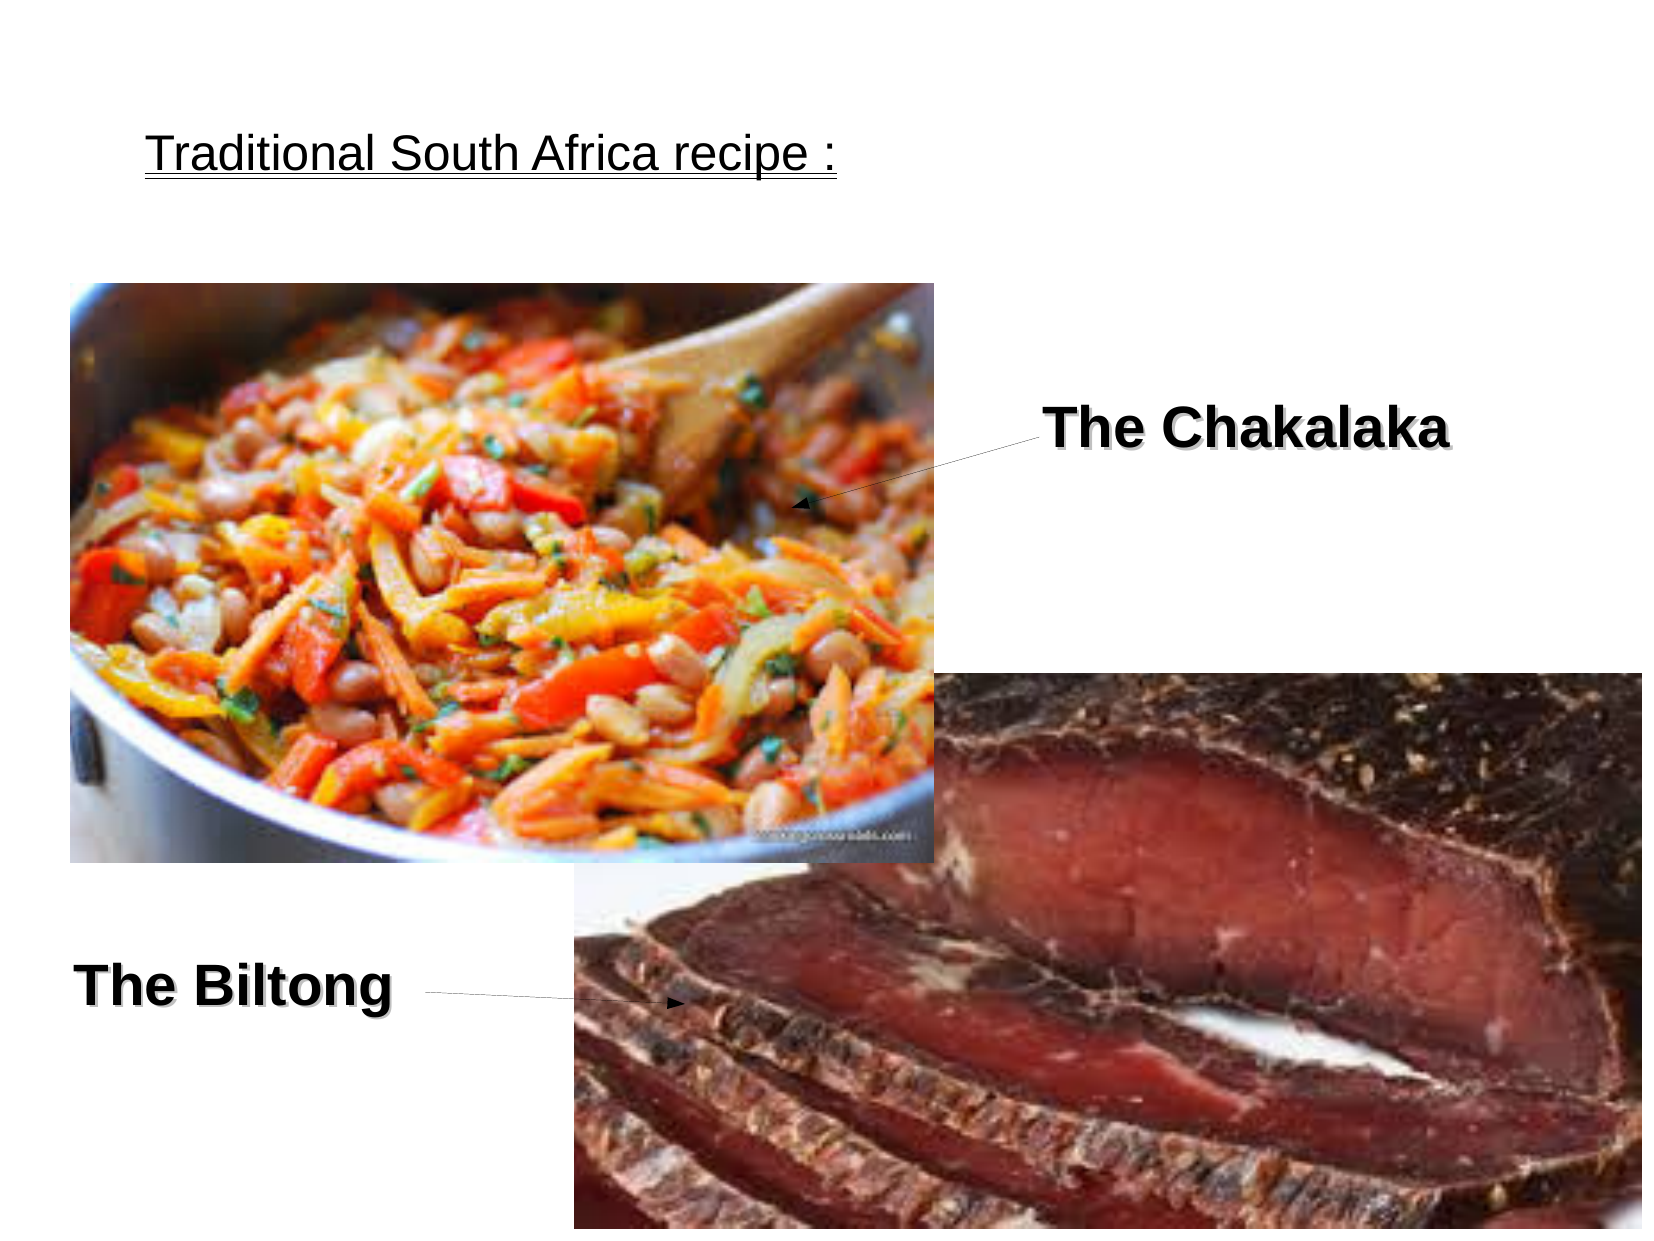

Traditional South Africa recipe :
The Chakalaka
The Biltong